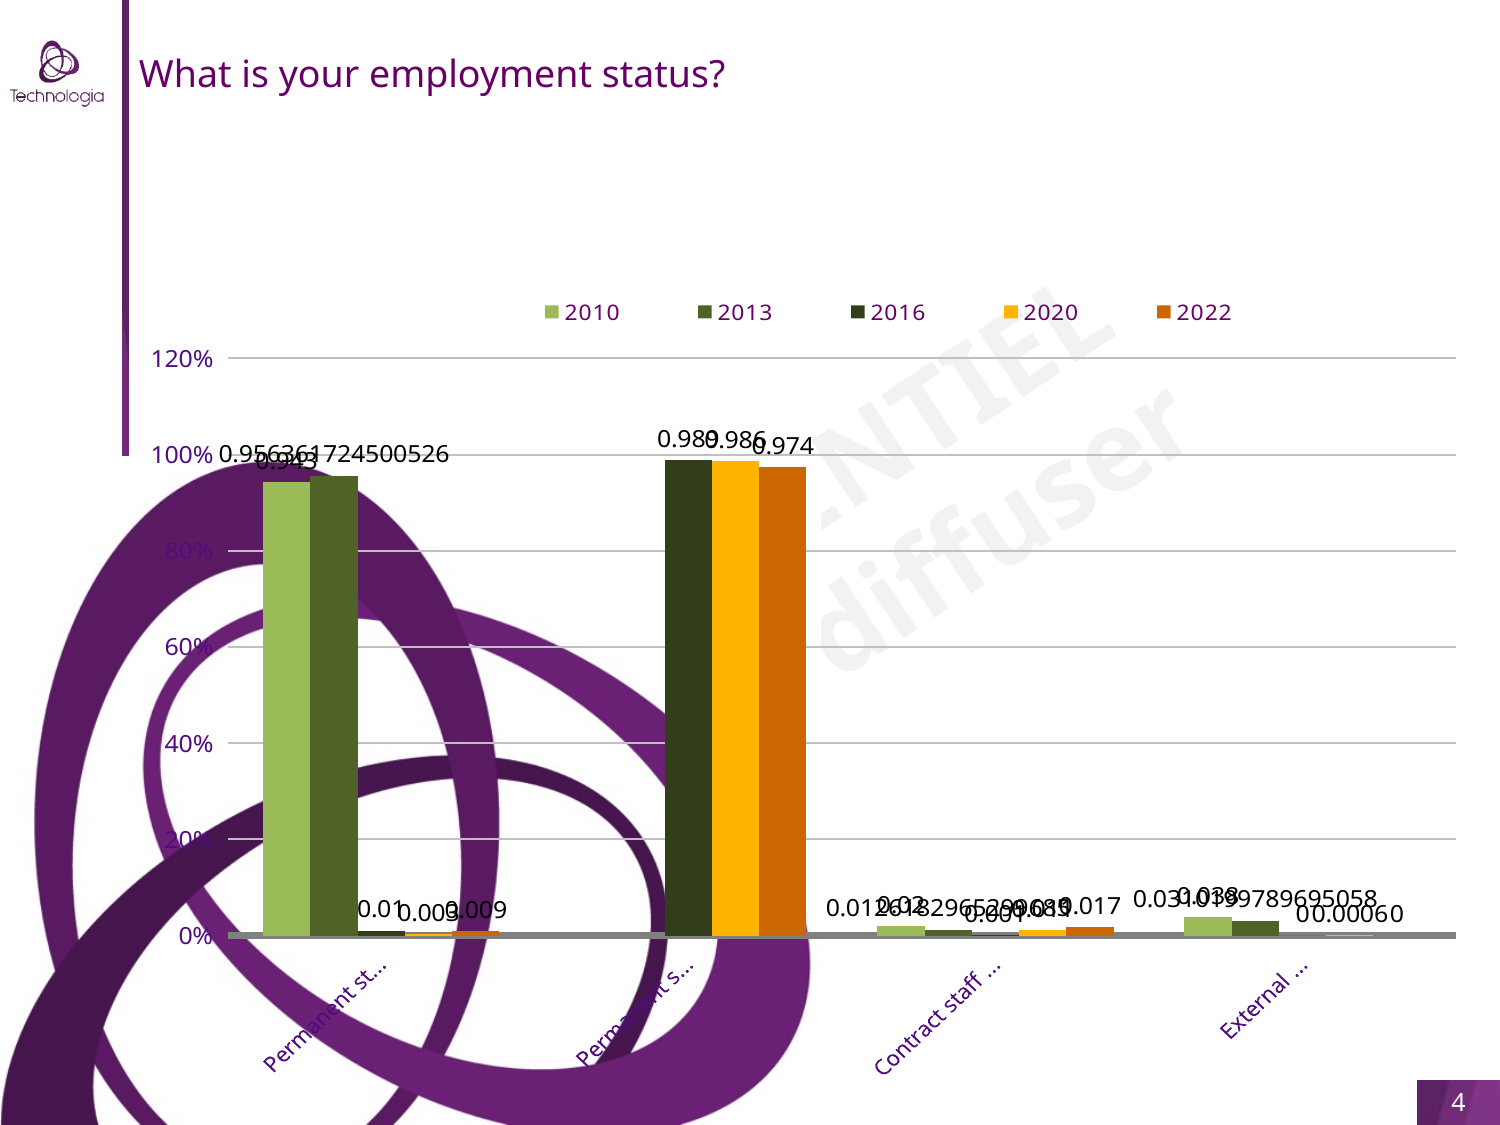

# What is your employment status?
### Chart
| Category | 2010 | 2013 | 2016 | 2020 | 2022 |
|---|---|---|---|---|---|
| Permanent staff in probation | 0.943 | 0.956361724500526 | 0.01 | 0.003 | 0.009 |
| Permanent staff (appointed) | None | None | 0.989 | 0.986 | 0.974 |
| Contract staff (fixed-term appointment) | 0.02 | 0.0126182965299685 | 0.001 | 0.011 | 0.017 |
| External personnel | 0.038 | 0.0310199789695058 | 0.0 | 0.0006 | 0.0 |